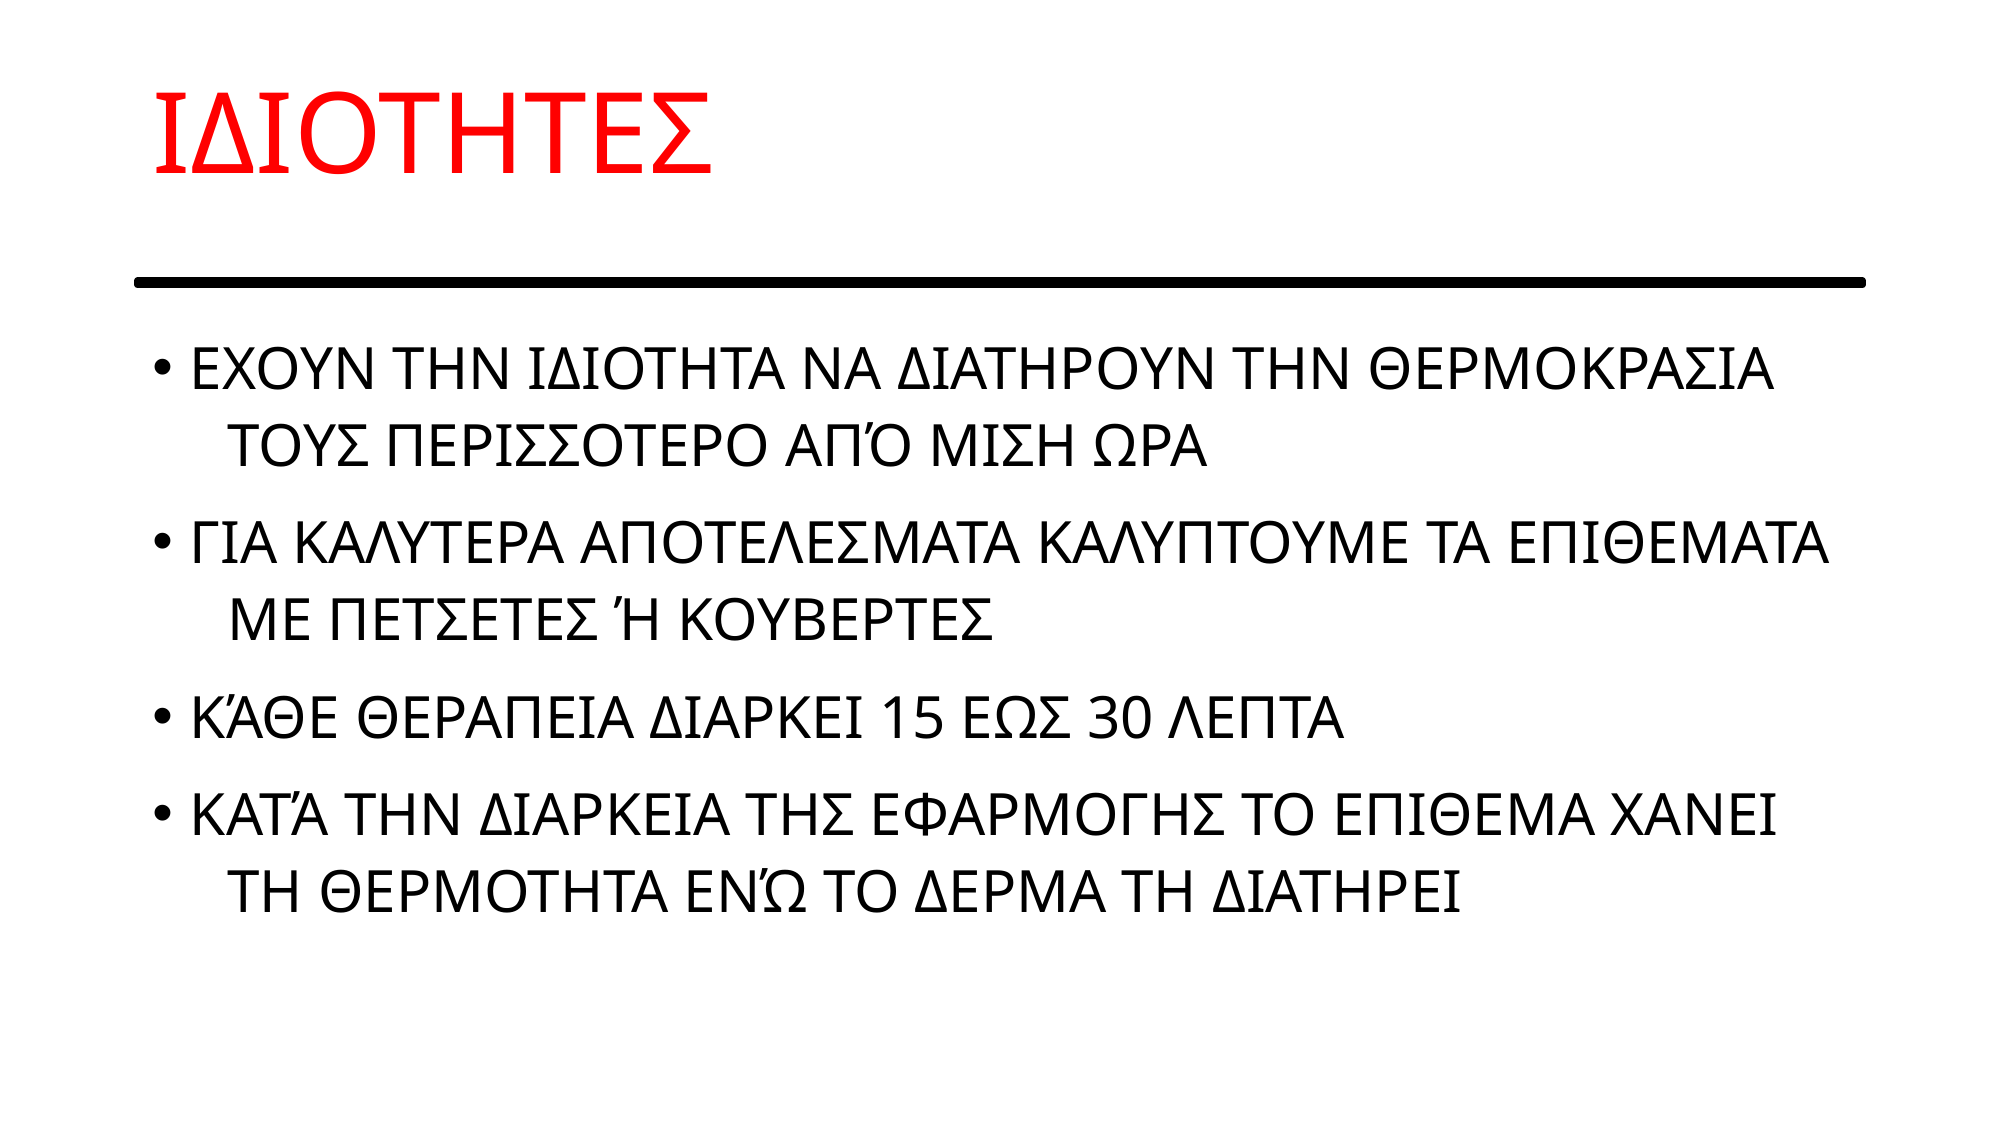

# ΙΔΙΟΤΗΤΕΣ
ΕΧΟΥΝ ΤΗΝ ΙΔΙΟΤΗΤΑ ΝΑ ΔΙΑΤΗΡΟΥΝ ΤΗΝ ΘΕΡΜΟΚΡΑΣΙΑ ΤΟΥΣ ΠΕΡΙΣΣΟΤΕΡΟ ΑΠΌ ΜΙΣΗ ΩΡΑ
ΓΙΑ ΚΑΛΥΤΕΡΑ ΑΠΟΤΕΛΕΣΜΑΤΑ ΚΑΛΥΠΤΟΥΜΕ ΤΑ ΕΠΙΘΕΜΑΤΑ ΜΕ ΠΕΤΣΕΤΕΣ Ή ΚΟΥΒΕΡΤΕΣ
ΚΆΘΕ ΘΕΡΑΠΕΙΑ ΔΙΑΡΚΕΙ 15 ΕΩΣ 30 ΛΕΠΤΑ
ΚΑΤΆ ΤΗΝ ΔΙΑΡΚΕΙΑ ΤΗΣ ΕΦΑΡΜΟΓΗΣ ΤΟ ΕΠΙΘΕΜΑ ΧΑΝΕΙ ΤΗ ΘΕΡΜΟΤΗΤΑ ΕΝΏ ΤΟ ΔΕΡΜΑ ΤΗ ΔΙΑΤΗΡΕΙ